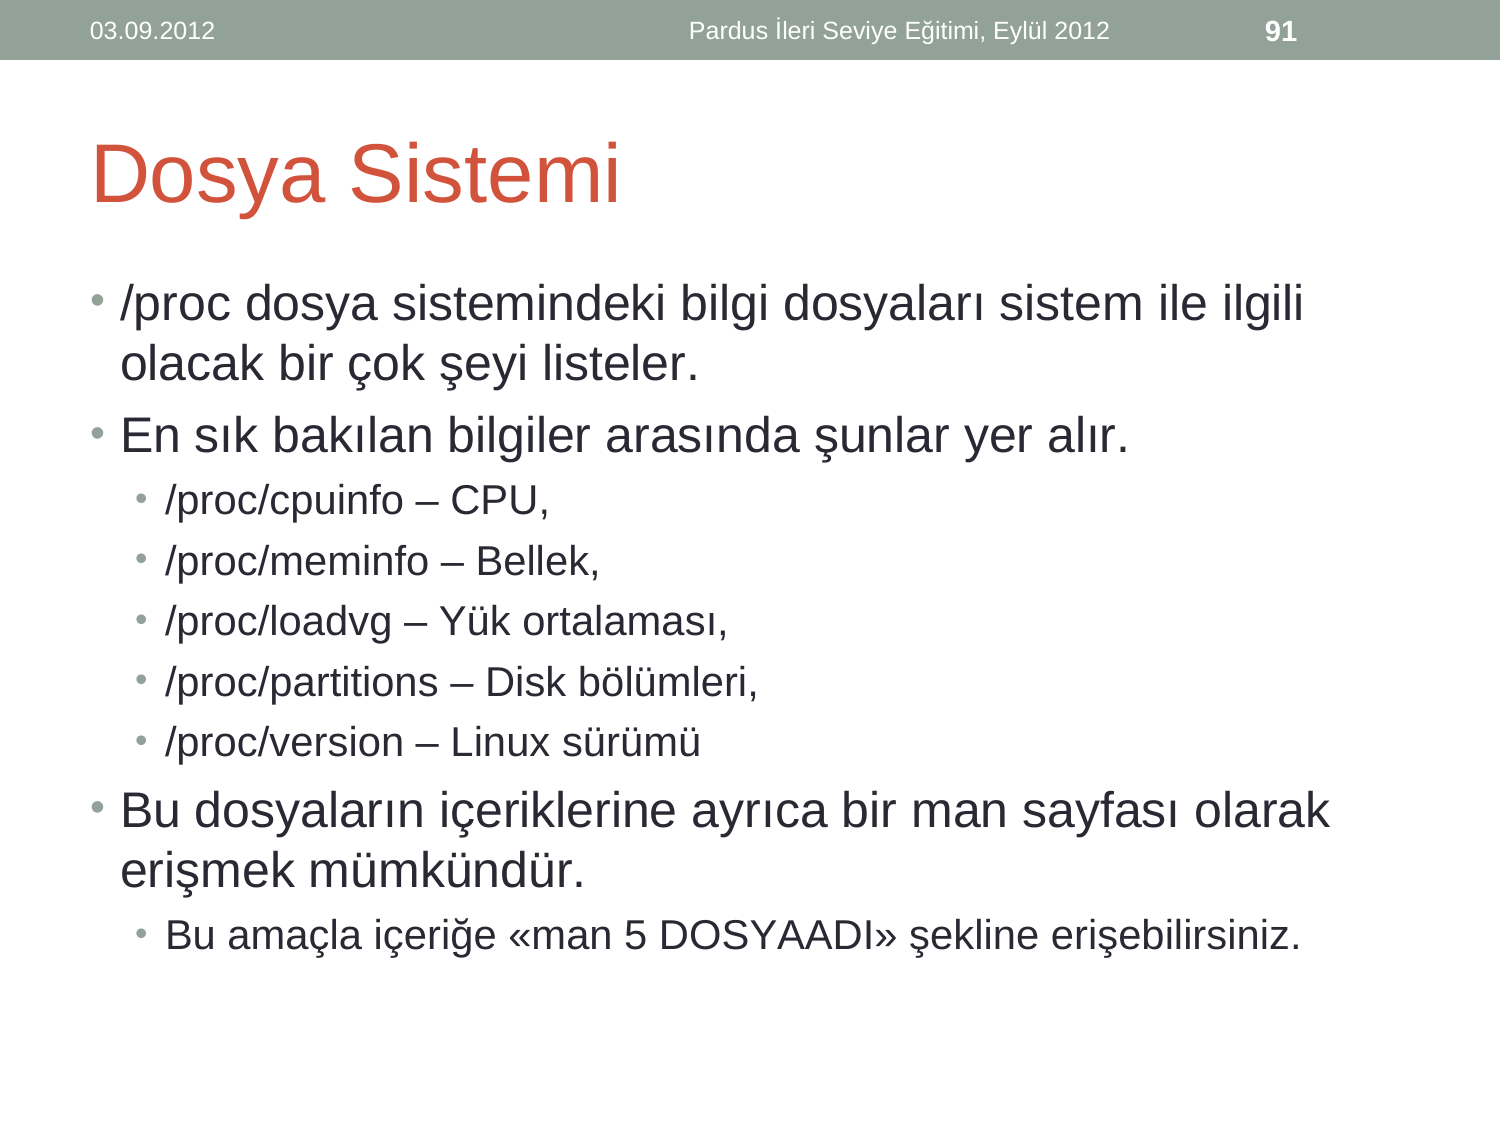

03.09.2012
Pardus İleri Seviye Eğitimi, Eylül 2012
# Dosya Sistemi
/proc dosya sistemindeki bilgi dosyaları sistem ile ilgili olacak bir çok şeyi listeler.
En sık bakılan bilgiler arasında şunlar yer alır.
/proc/cpuinfo – CPU,
/proc/meminfo – Bellek,
/proc/loadvg – Yük ortalaması,
/proc/partitions – Disk bölümleri,
/proc/version – Linux sürümü
Bu dosyaların içeriklerine ayrıca bir man sayfası olarak erişmek mümkündür.
Bu amaçla içeriğe «man 5 DOSYAADI» şekline erişebilirsiniz.